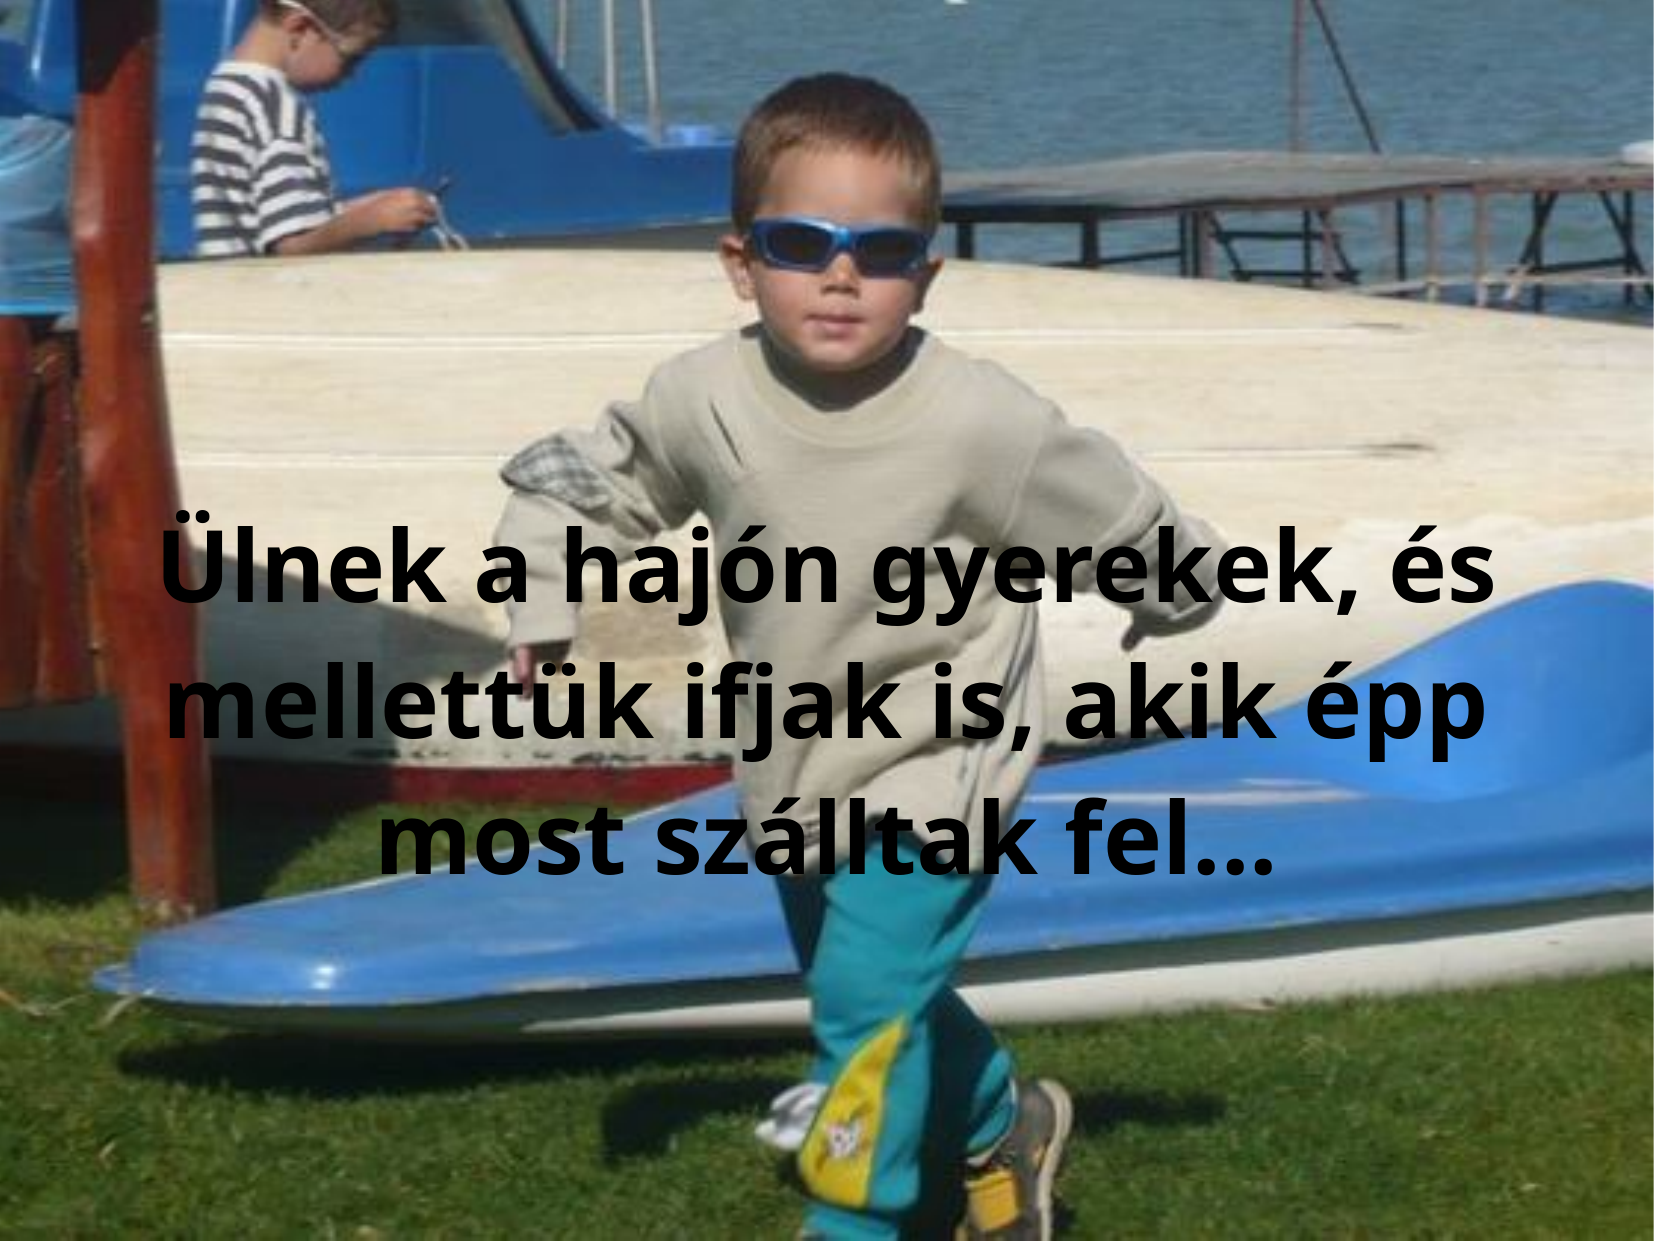

# Ülnek a hajón gyerekek, és mellettük ifjak is, akik épp most szálltak fel...